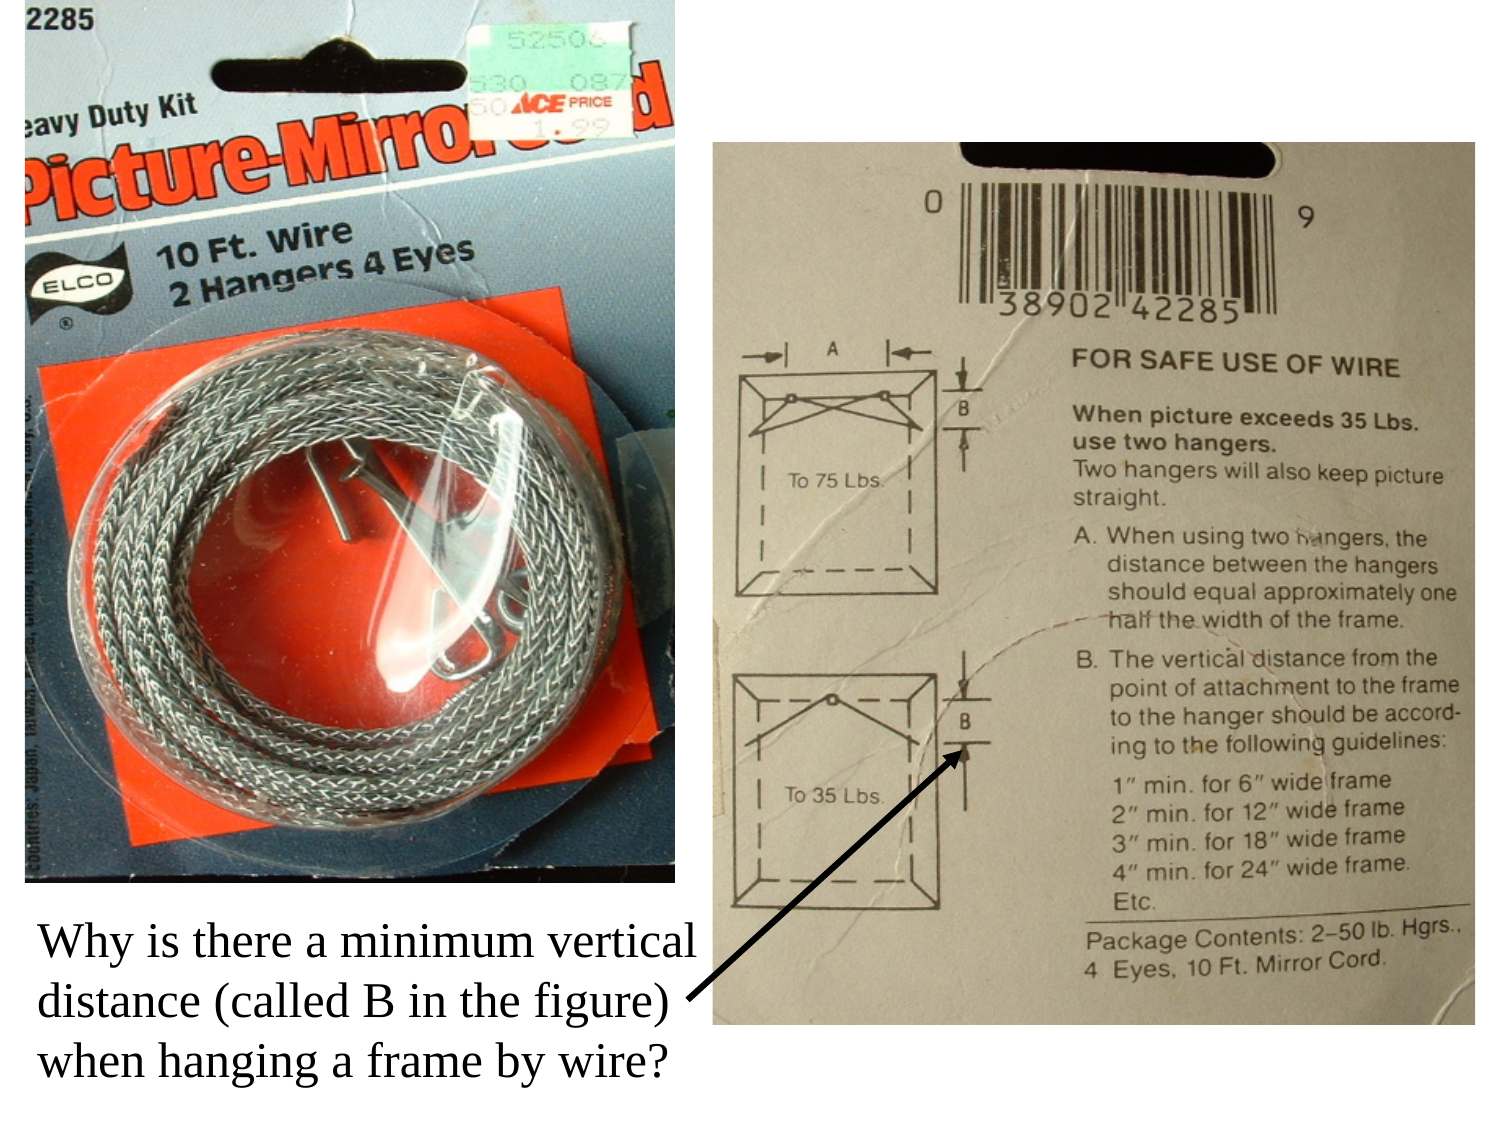

Why is there a minimum vertical distance (called B in the figure) when hanging a frame by wire?